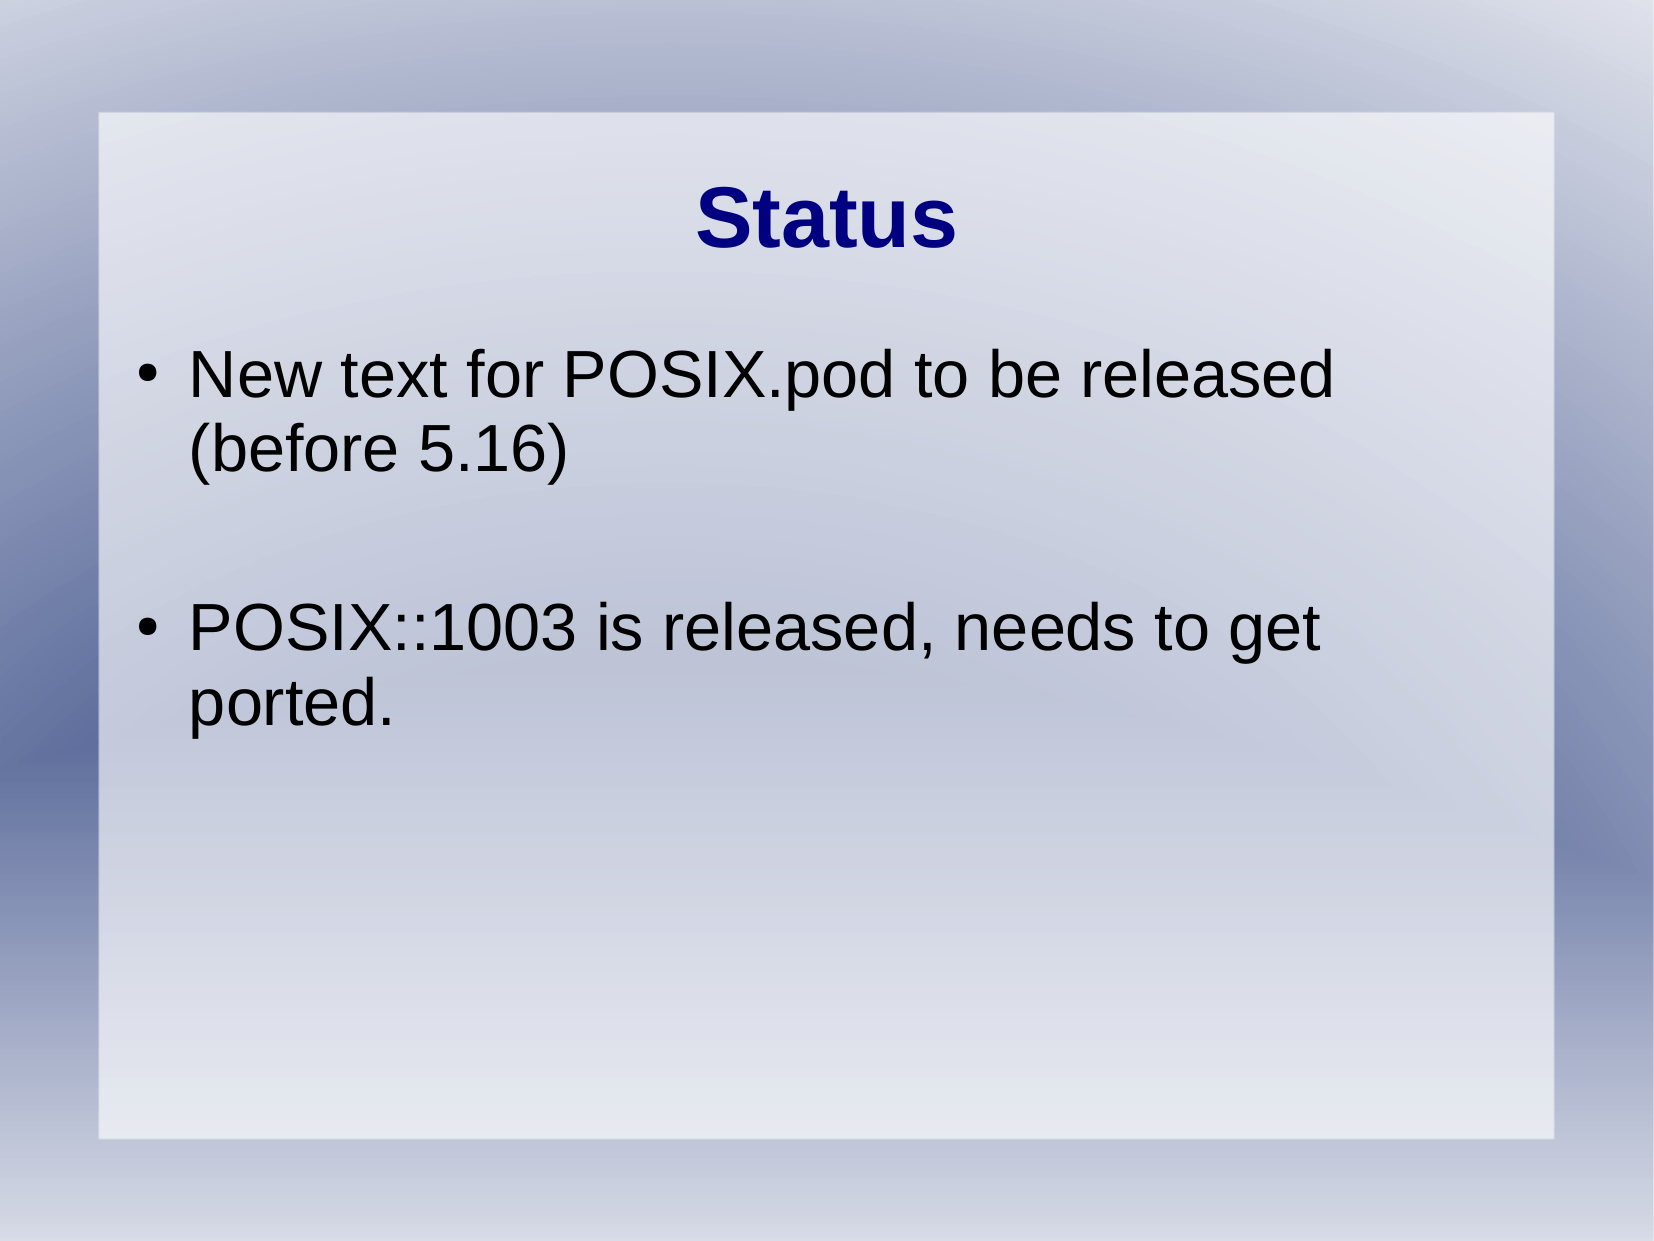

# Status
New text for POSIX.pod to be released (before 5.16)
POSIX::1003 is released, needs to get ported.